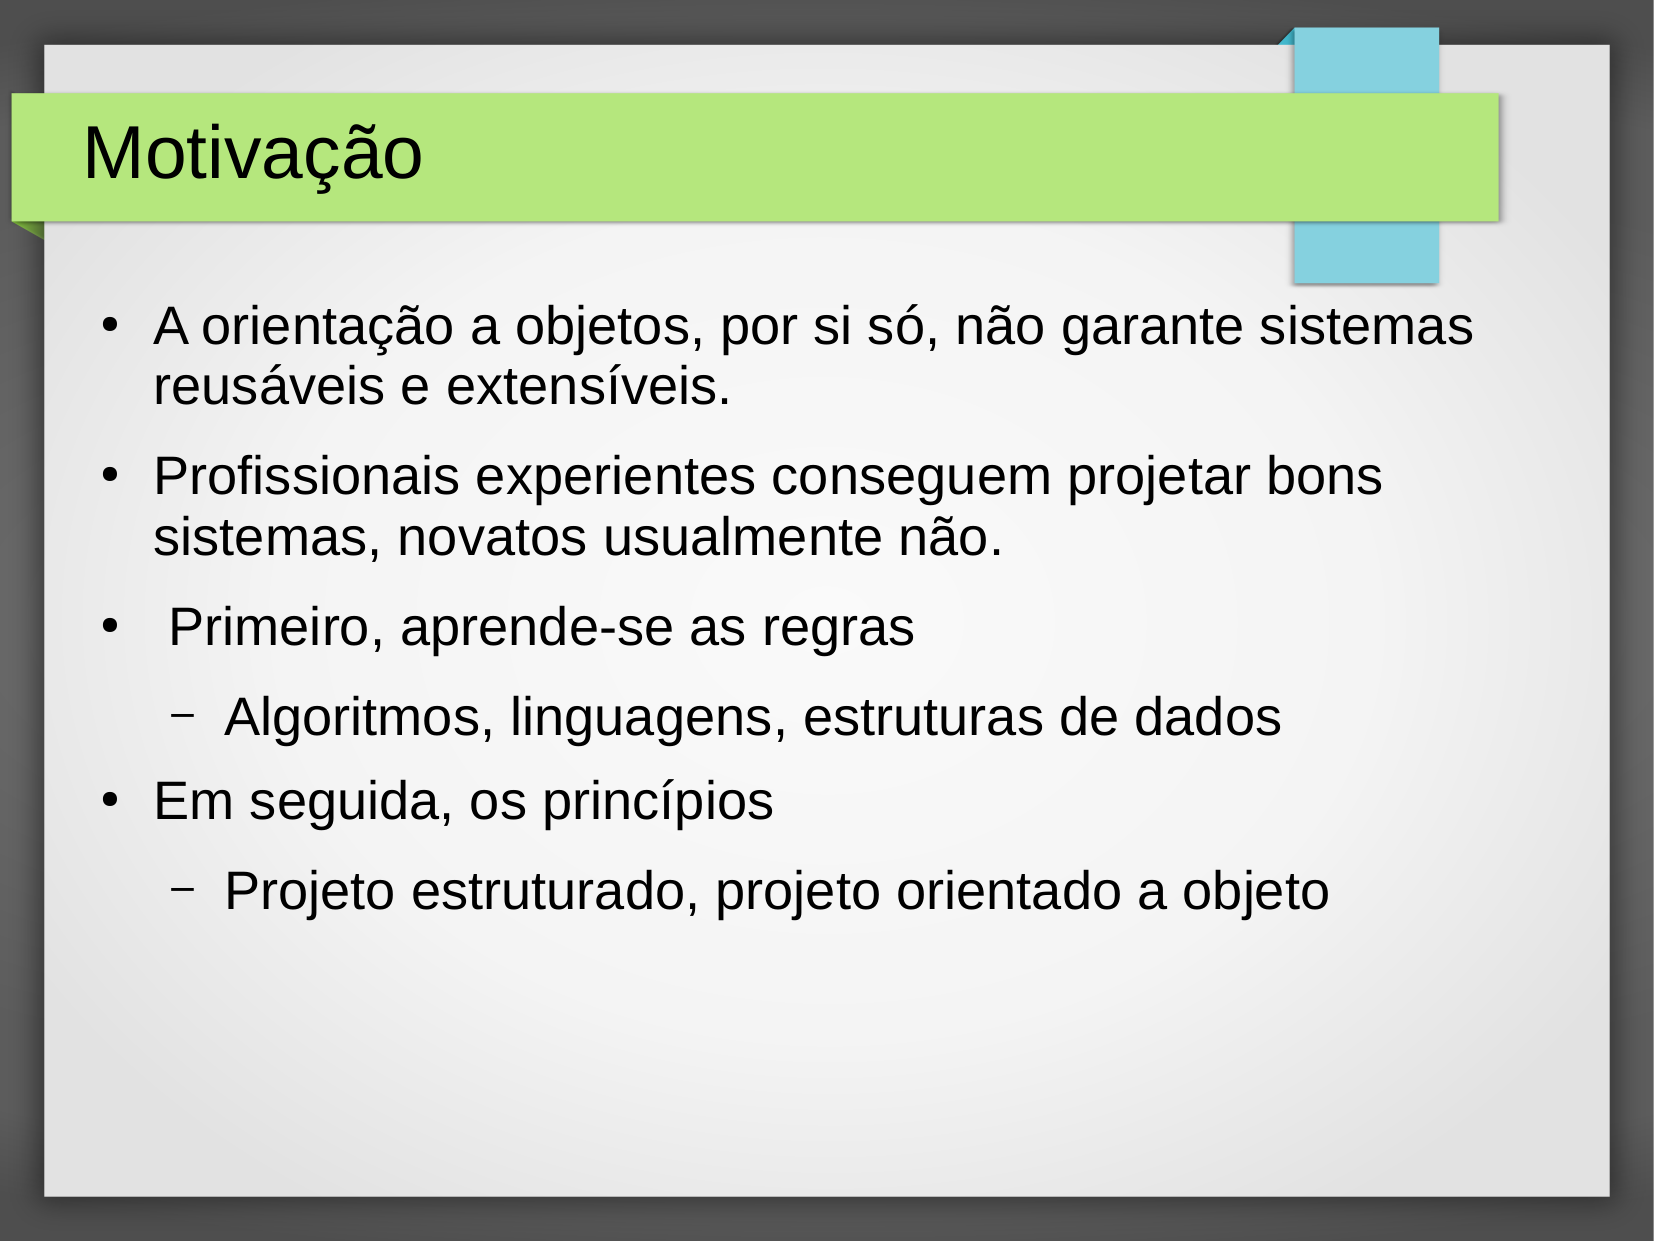

# Motivação
A orientação a objetos, por si só, não garante sistemas reusáveis e extensíveis.
Profissionais experientes conseguem projetar bons sistemas, novatos usualmente não.
 Primeiro, aprende-se as regras
Algoritmos, linguagens, estruturas de dados
Em seguida, os princípios
Projeto estruturado, projeto orientado a objeto